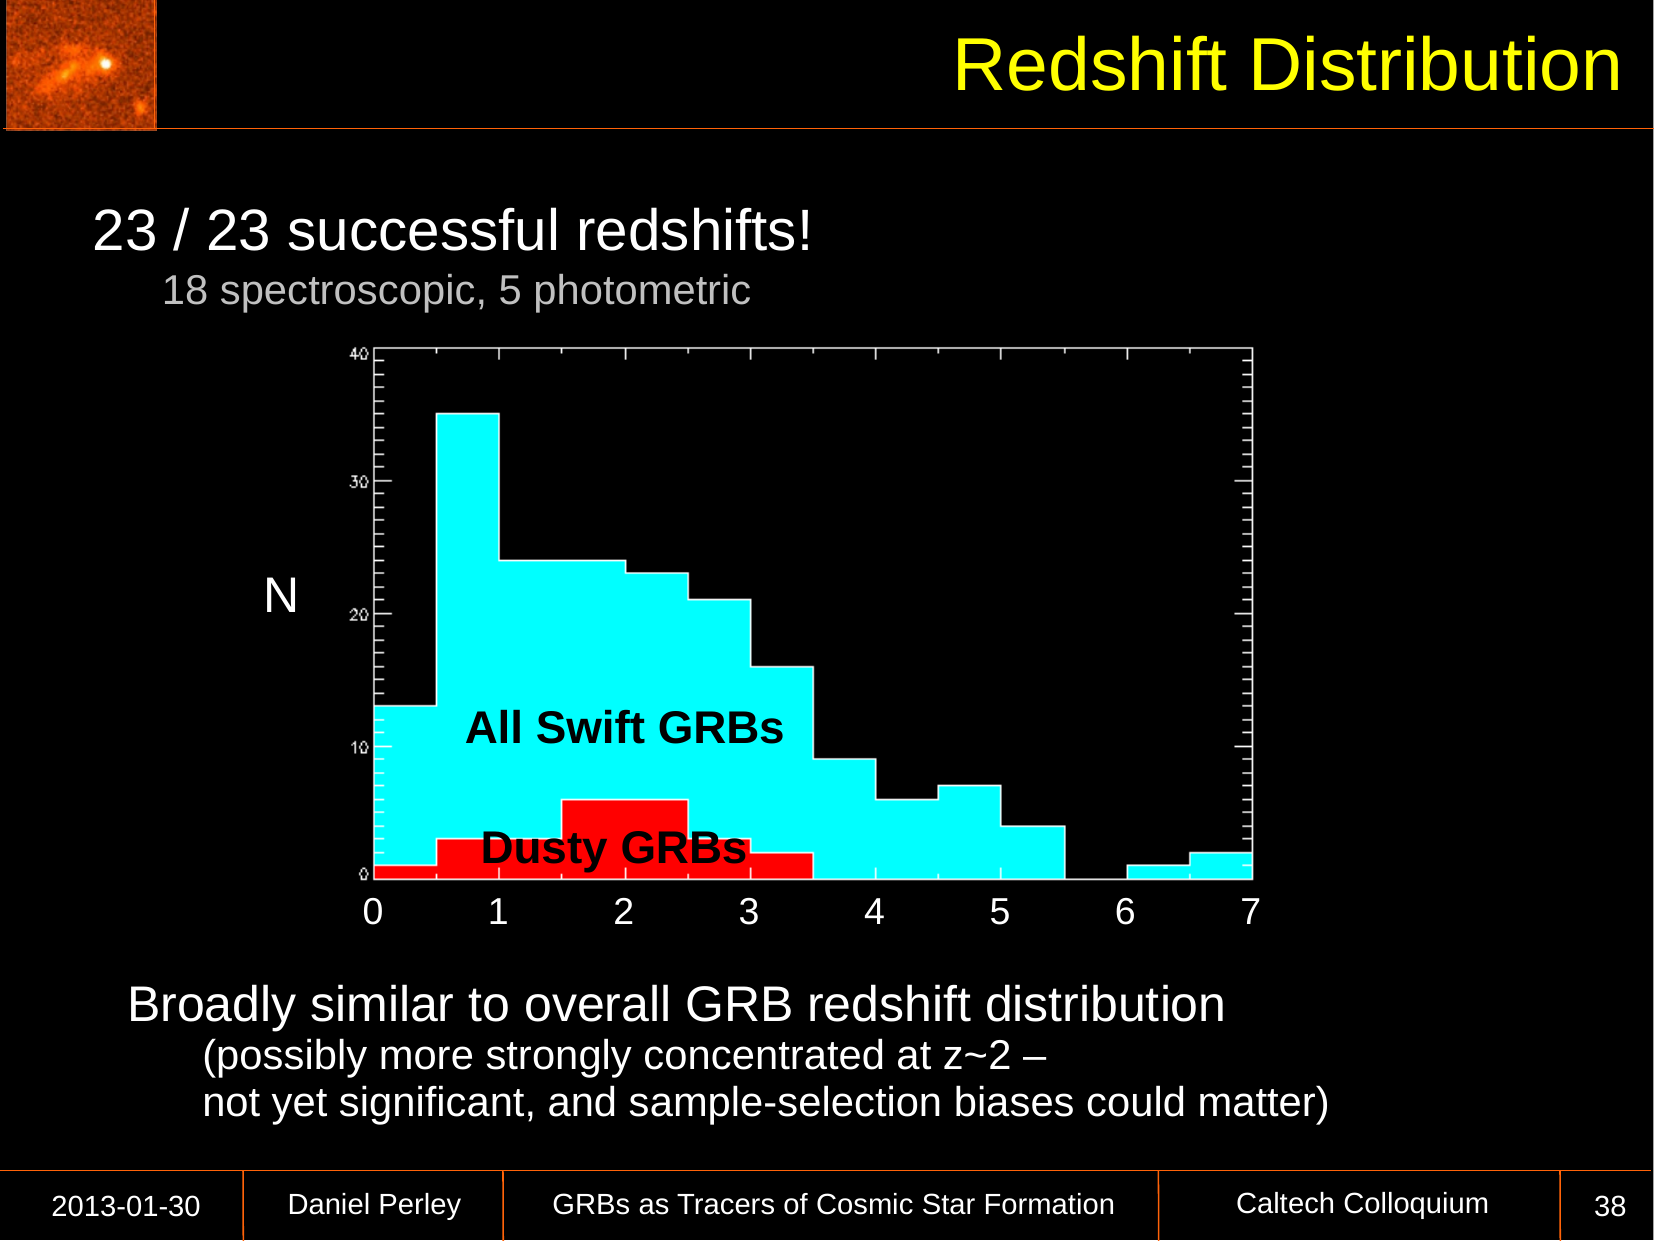

# Redshift Distribution
23 / 23 successful redshifts!
18 spectroscopic, 5 photometric
N
All Swift GRBs
Dusty GRBs
 0 1 2 3 4 5 6 7
Broadly similar to overall GRB redshift distribution
	(possibly more strongly concentrated at z~2 –
	not yet significant, and sample-selection biases could matter)
2013-01-30
38